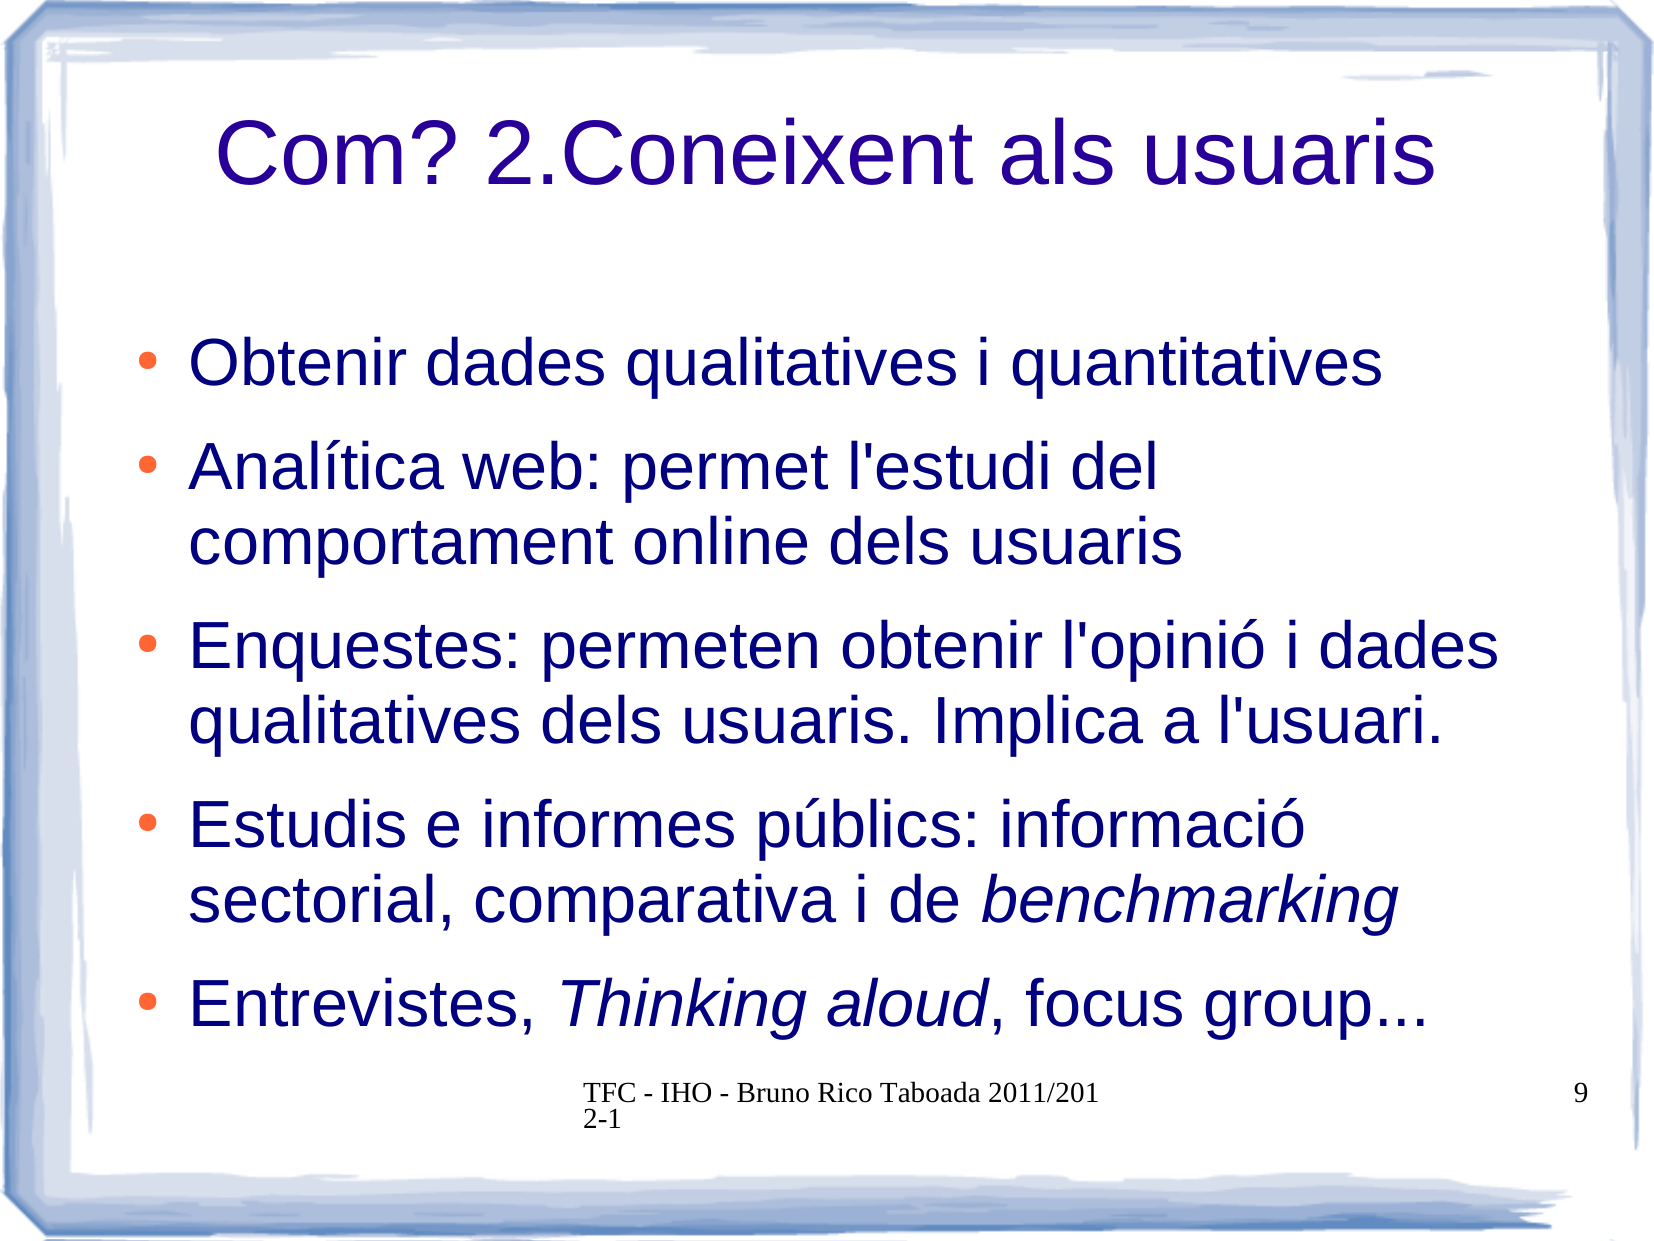

# Com? 2.Coneixent als usuaris
Obtenir dades qualitatives i quantitatives
Analítica web: permet l'estudi del comportament online dels usuaris
Enquestes: permeten obtenir l'opinió i dades qualitatives dels usuaris. Implica a l'usuari.
Estudis e informes públics: informació sectorial, comparativa i de benchmarking
Entrevistes, Thinking aloud, focus group...
TFC - IHO - Bruno Rico Taboada 2011/2012-1
9